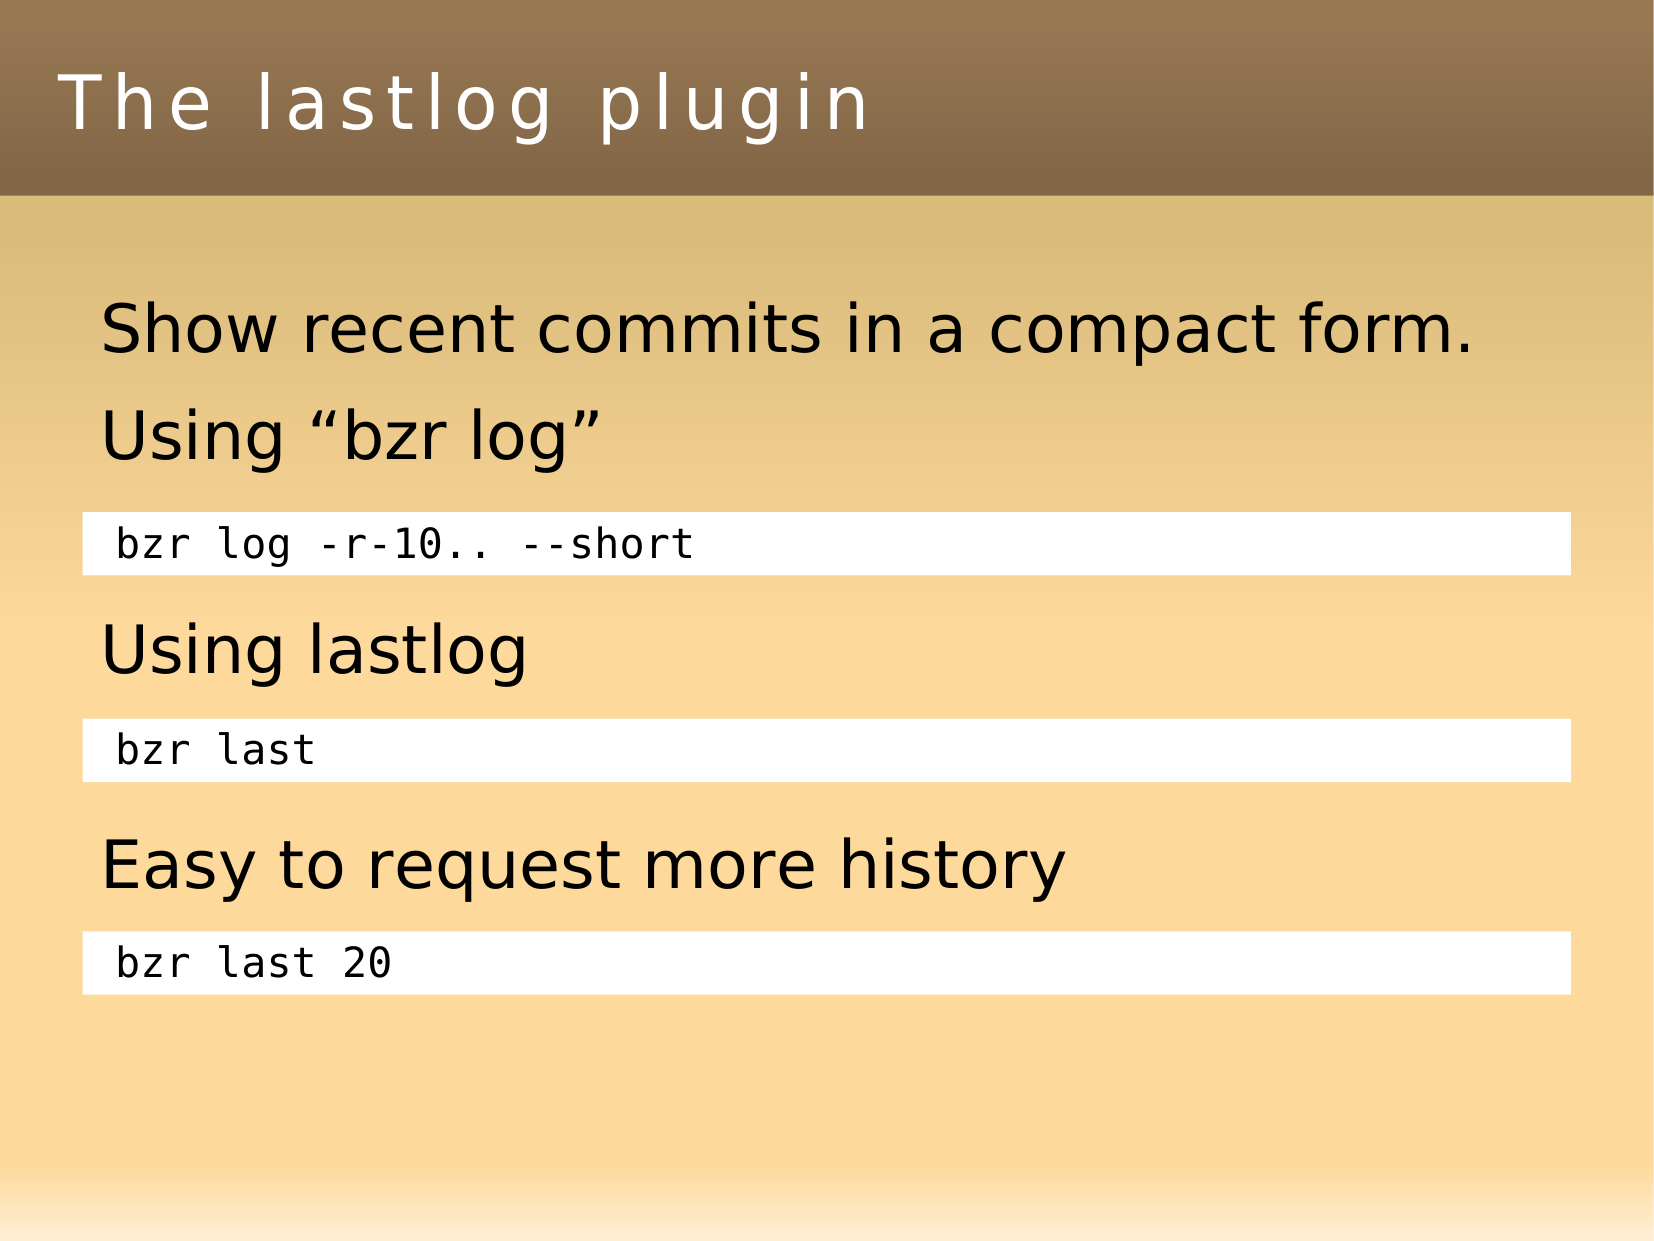

# The lastlog plugin
Show recent commits in a compact form.
Using “bzr log”
Using lastlog
Easy to request more history
bzr log -r-10.. --short
bzr last
bzr last 20